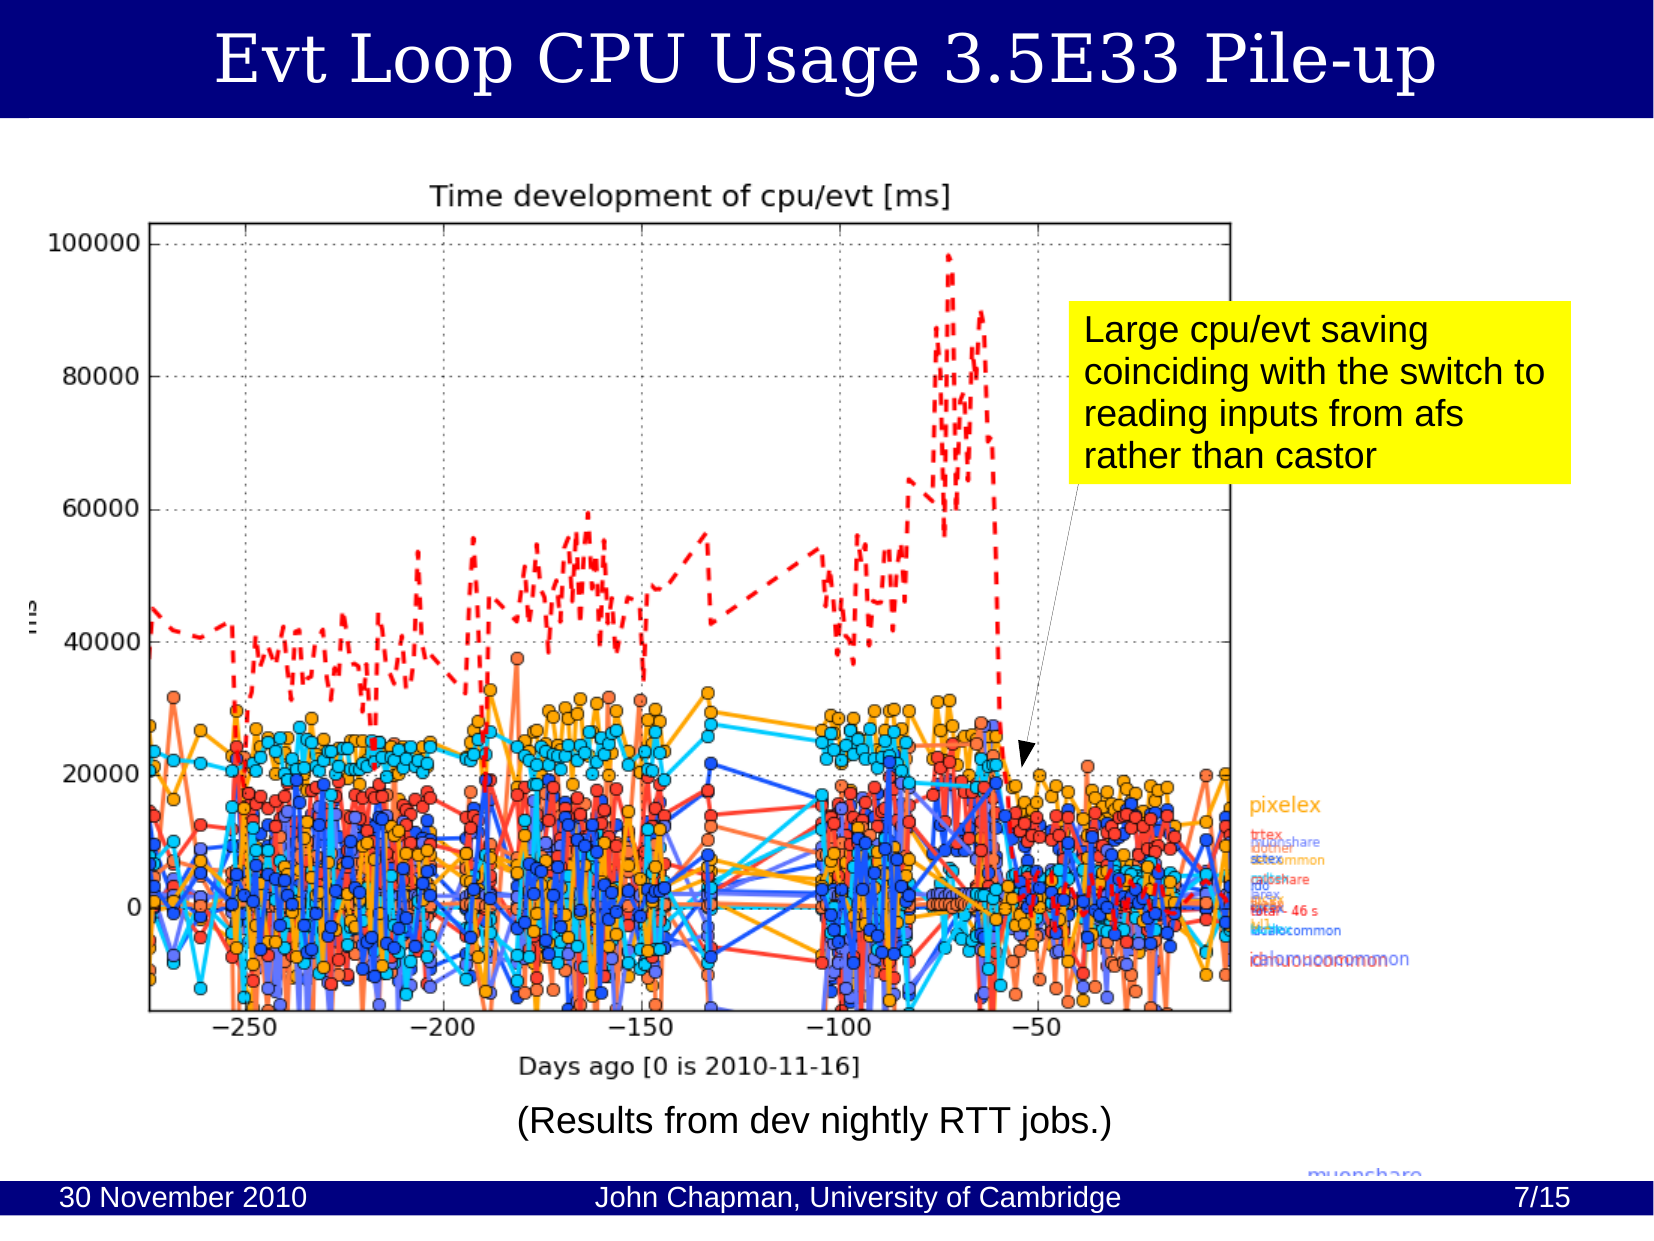

# Evt Loop CPU Usage 3.5E33 Pile-up
Large cpu/evt saving coinciding with the switch to reading inputs from afs rather than castor
(Results from dev nightly RTT jobs.)
7